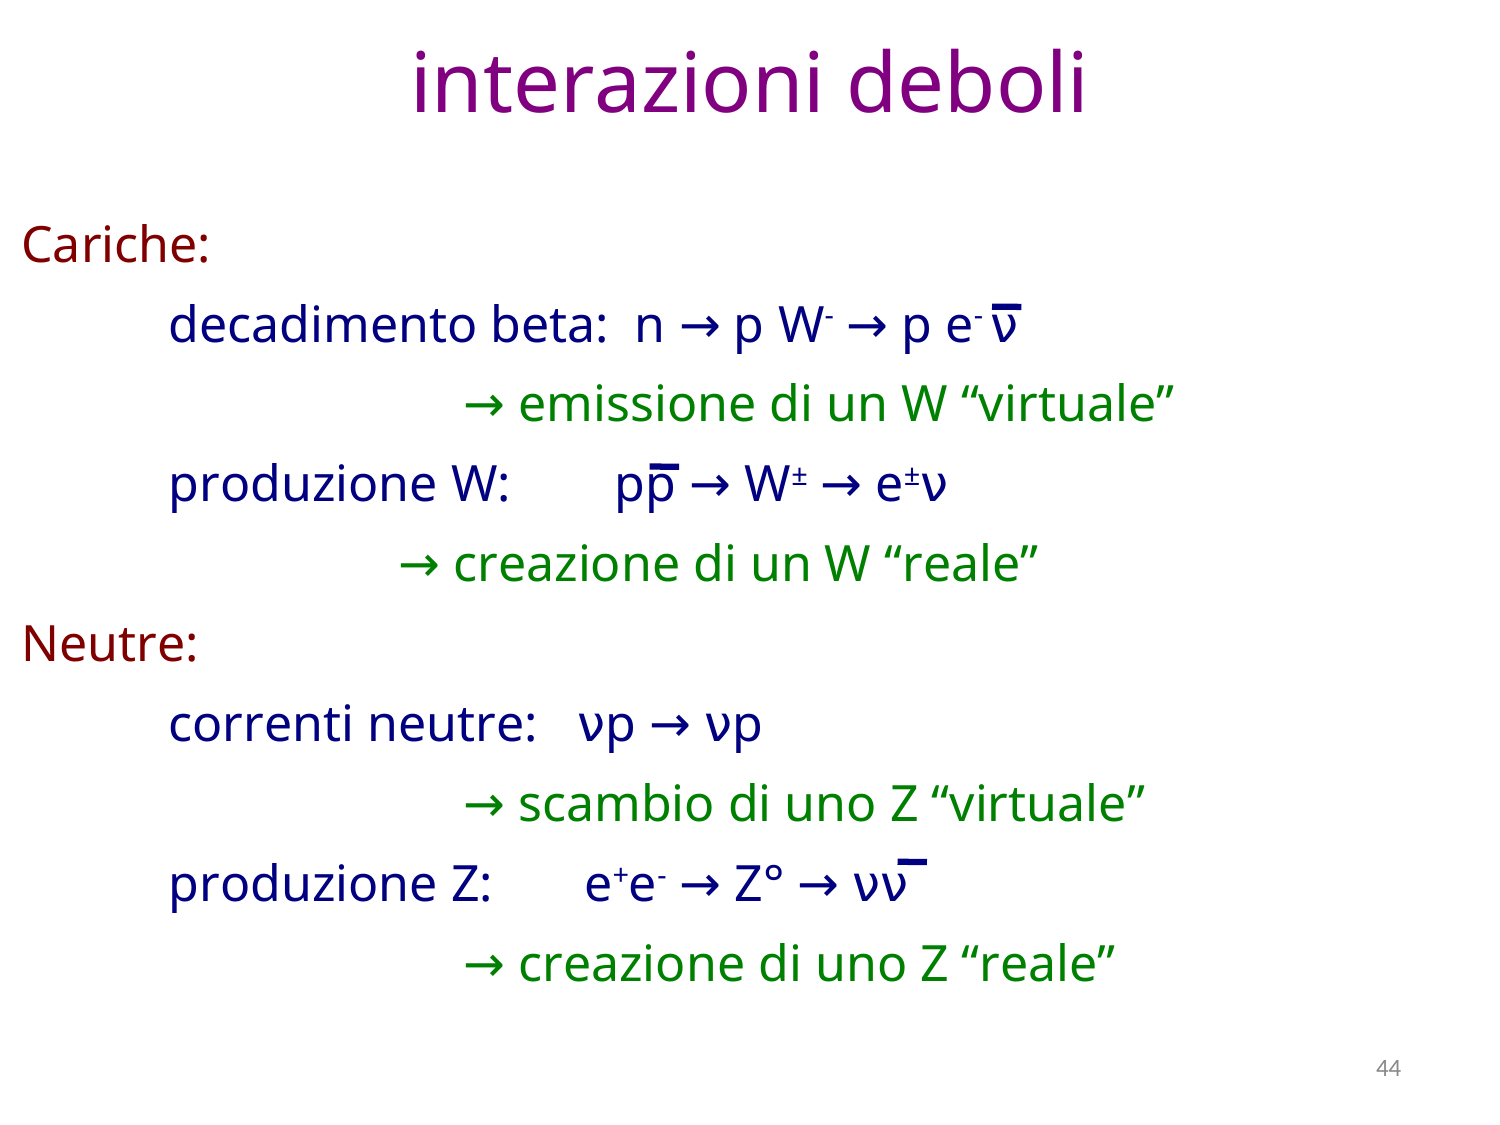

interazioni deboli
Cariche:
		decadimento beta: n → p W- → p e- ν
						→ emissione di un W “virtuale”
		produzione W: pp → W± → e±ν
 → creazione di un W “reale”
Neutre:
		correnti neutre: νp → νp
						→ scambio di uno Z “virtuale”
		produzione Z: e+e- → Z° → νν
						→ creazione di uno Z “reale”
44